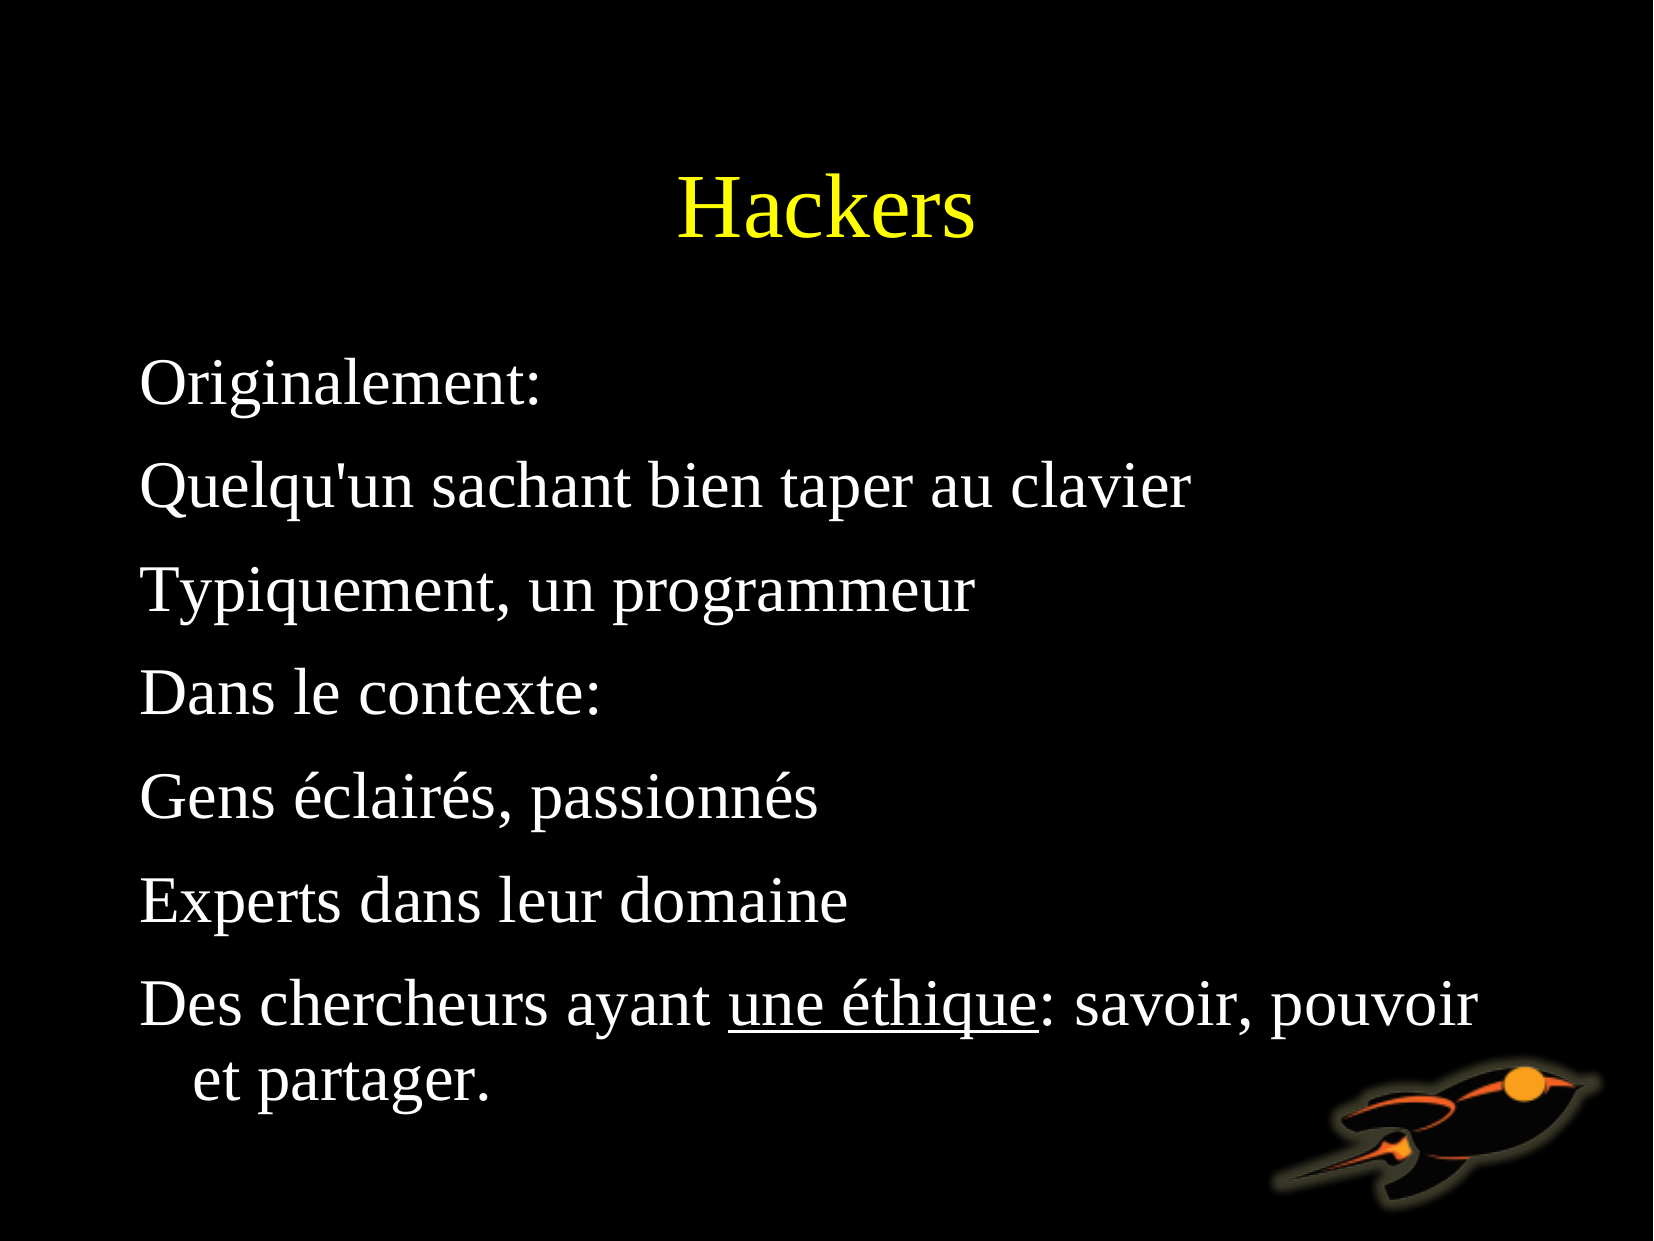

# Hackers
Originalement:
Quelqu'un sachant bien taper au clavier
Typiquement, un programmeur
Dans le contexte:
Gens éclairés, passionnés
Experts dans leur domaine
Des chercheurs ayant une éthique: savoir, pouvoir et partager.